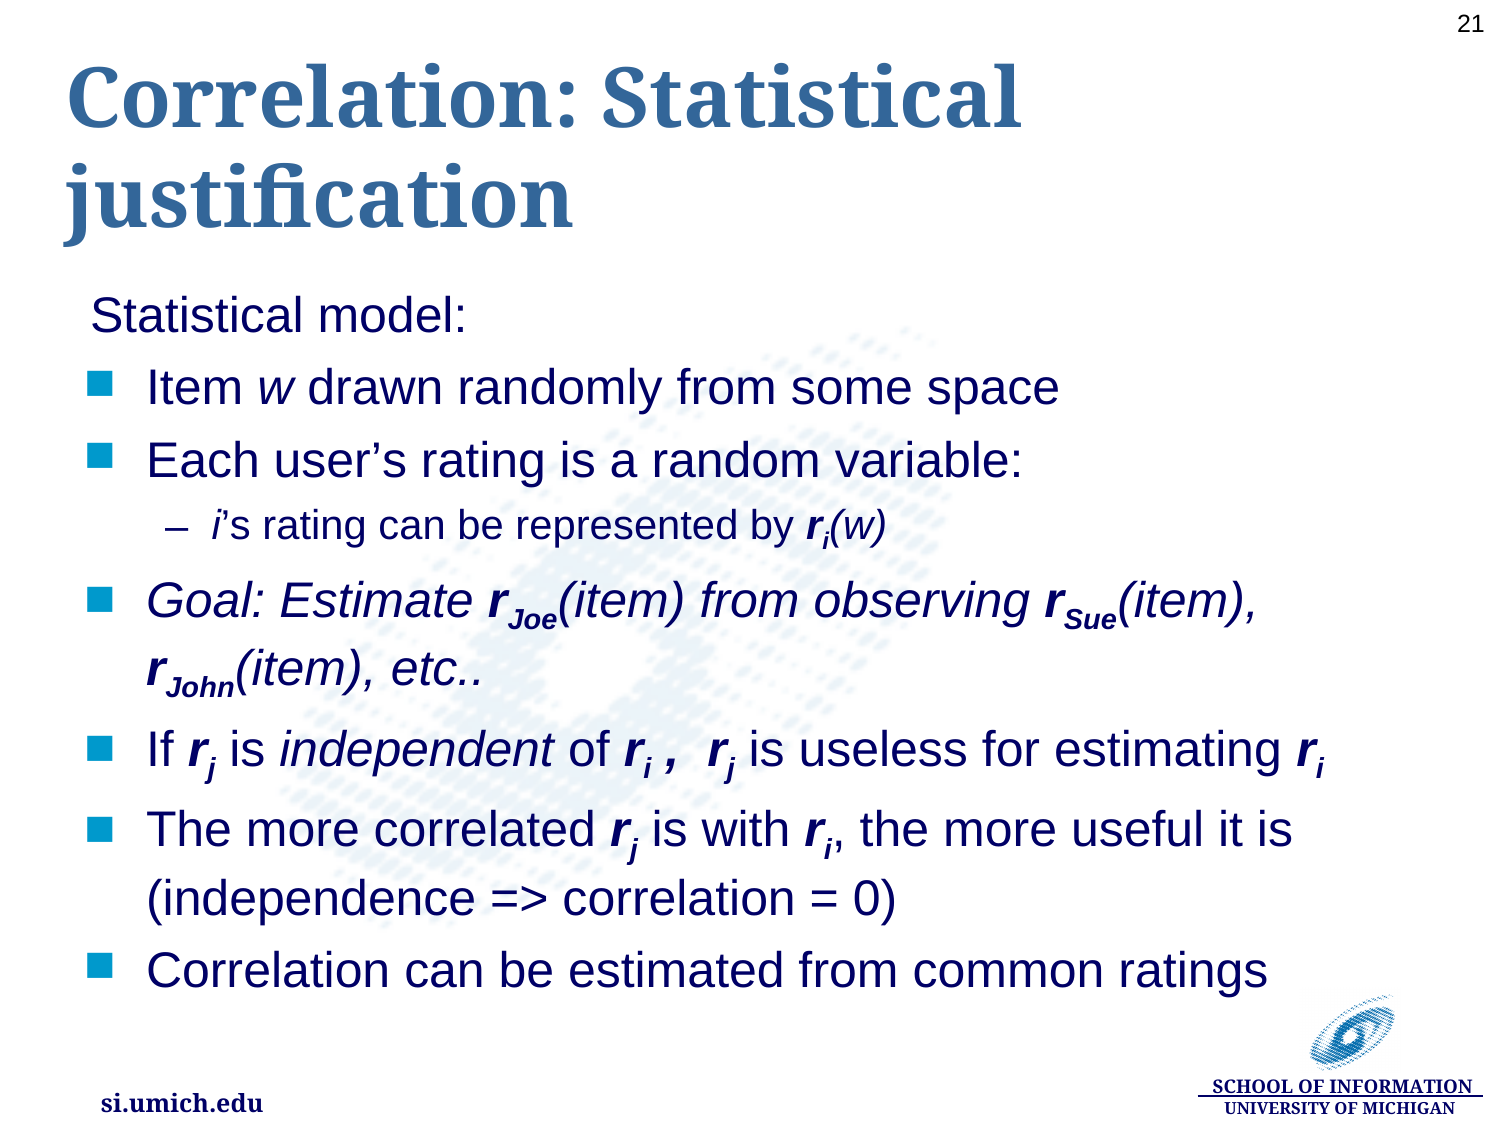

# Correlation: Statistical justification
Statistical model:
Item w drawn randomly from some space
Each user’s rating is a random variable:
i’s rating can be represented by ri(w)
Goal: Estimate rJoe(item) from observing rSue(item), rJohn(item), etc..
If rj is independent of ri , rj is useless for estimating ri
The more correlated rj is with ri, the more useful it is (independence => correlation = 0)
Correlation can be estimated from common ratings